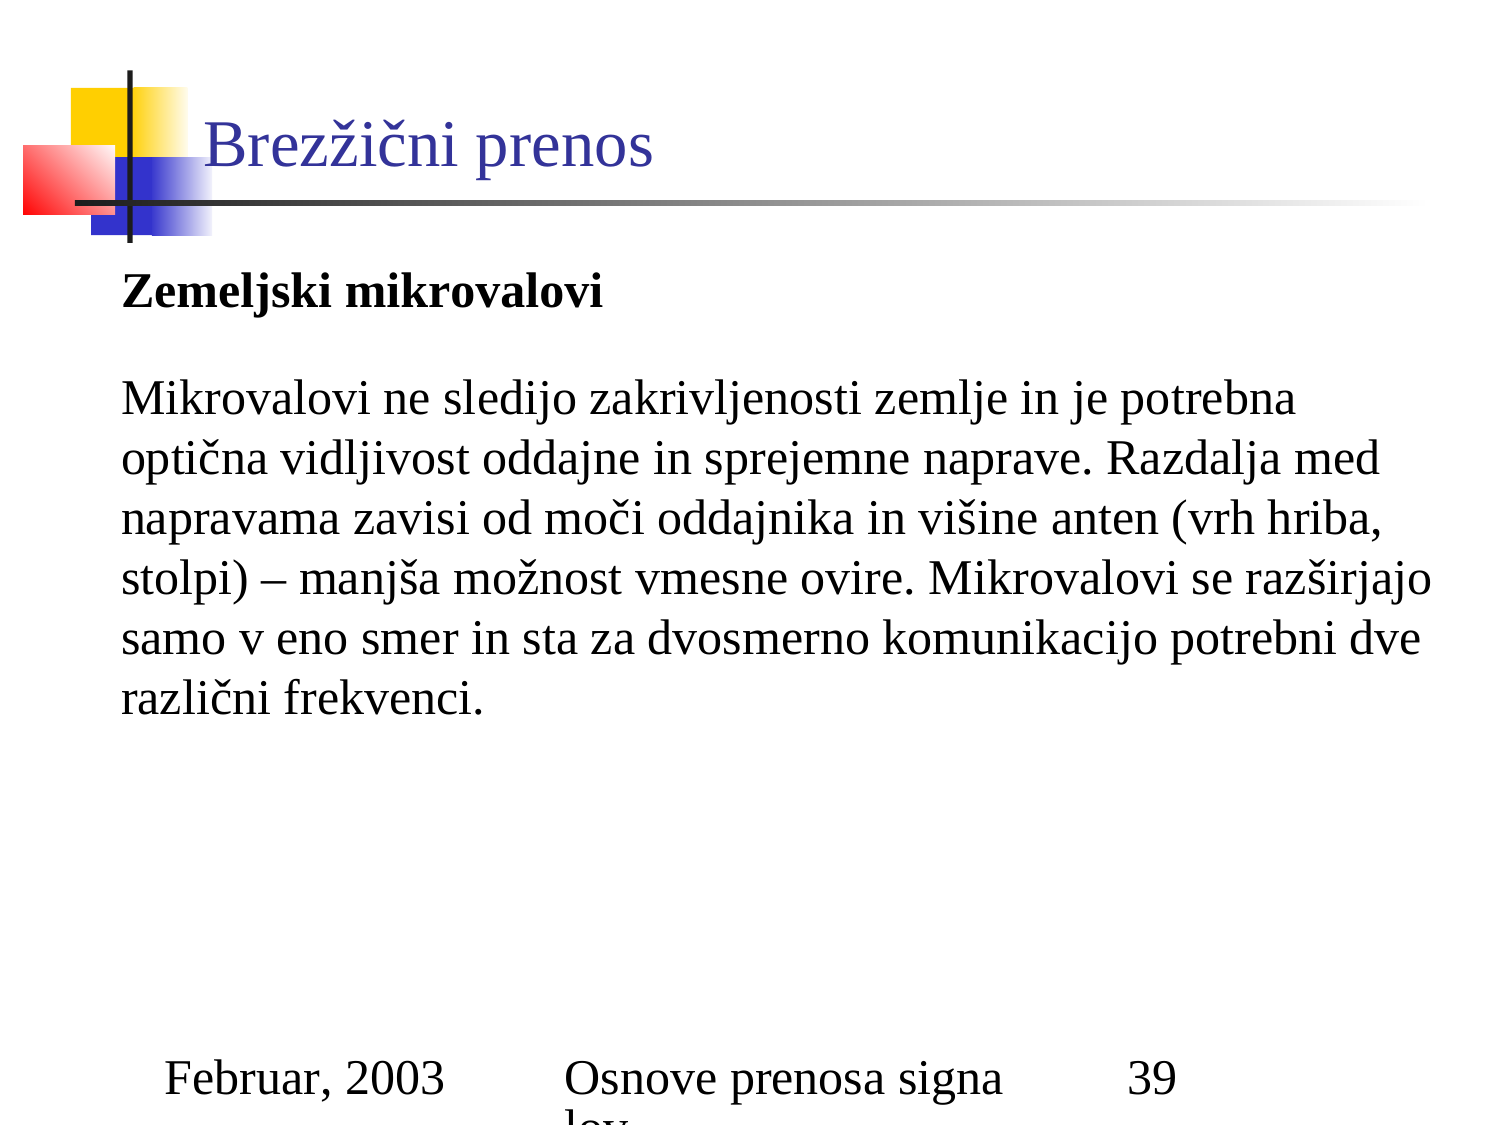

# Brezžični prenos
	Zemeljski mikrovalovi
	Mikrovalovi ne sledijo zakrivljenosti zemlje in je potrebna optična vidljivost oddajne in sprejemne naprave. Razdalja med napravama zavisi od moči oddajnika in višine anten (vrh hriba, stolpi) – manjša možnost vmesne ovire. Mikrovalovi se razširjajo samo v eno smer in sta za dvosmerno komunikacijo potrebni dve različni frekvenci.
Februar, 2003
Osnove prenosa signalov
39